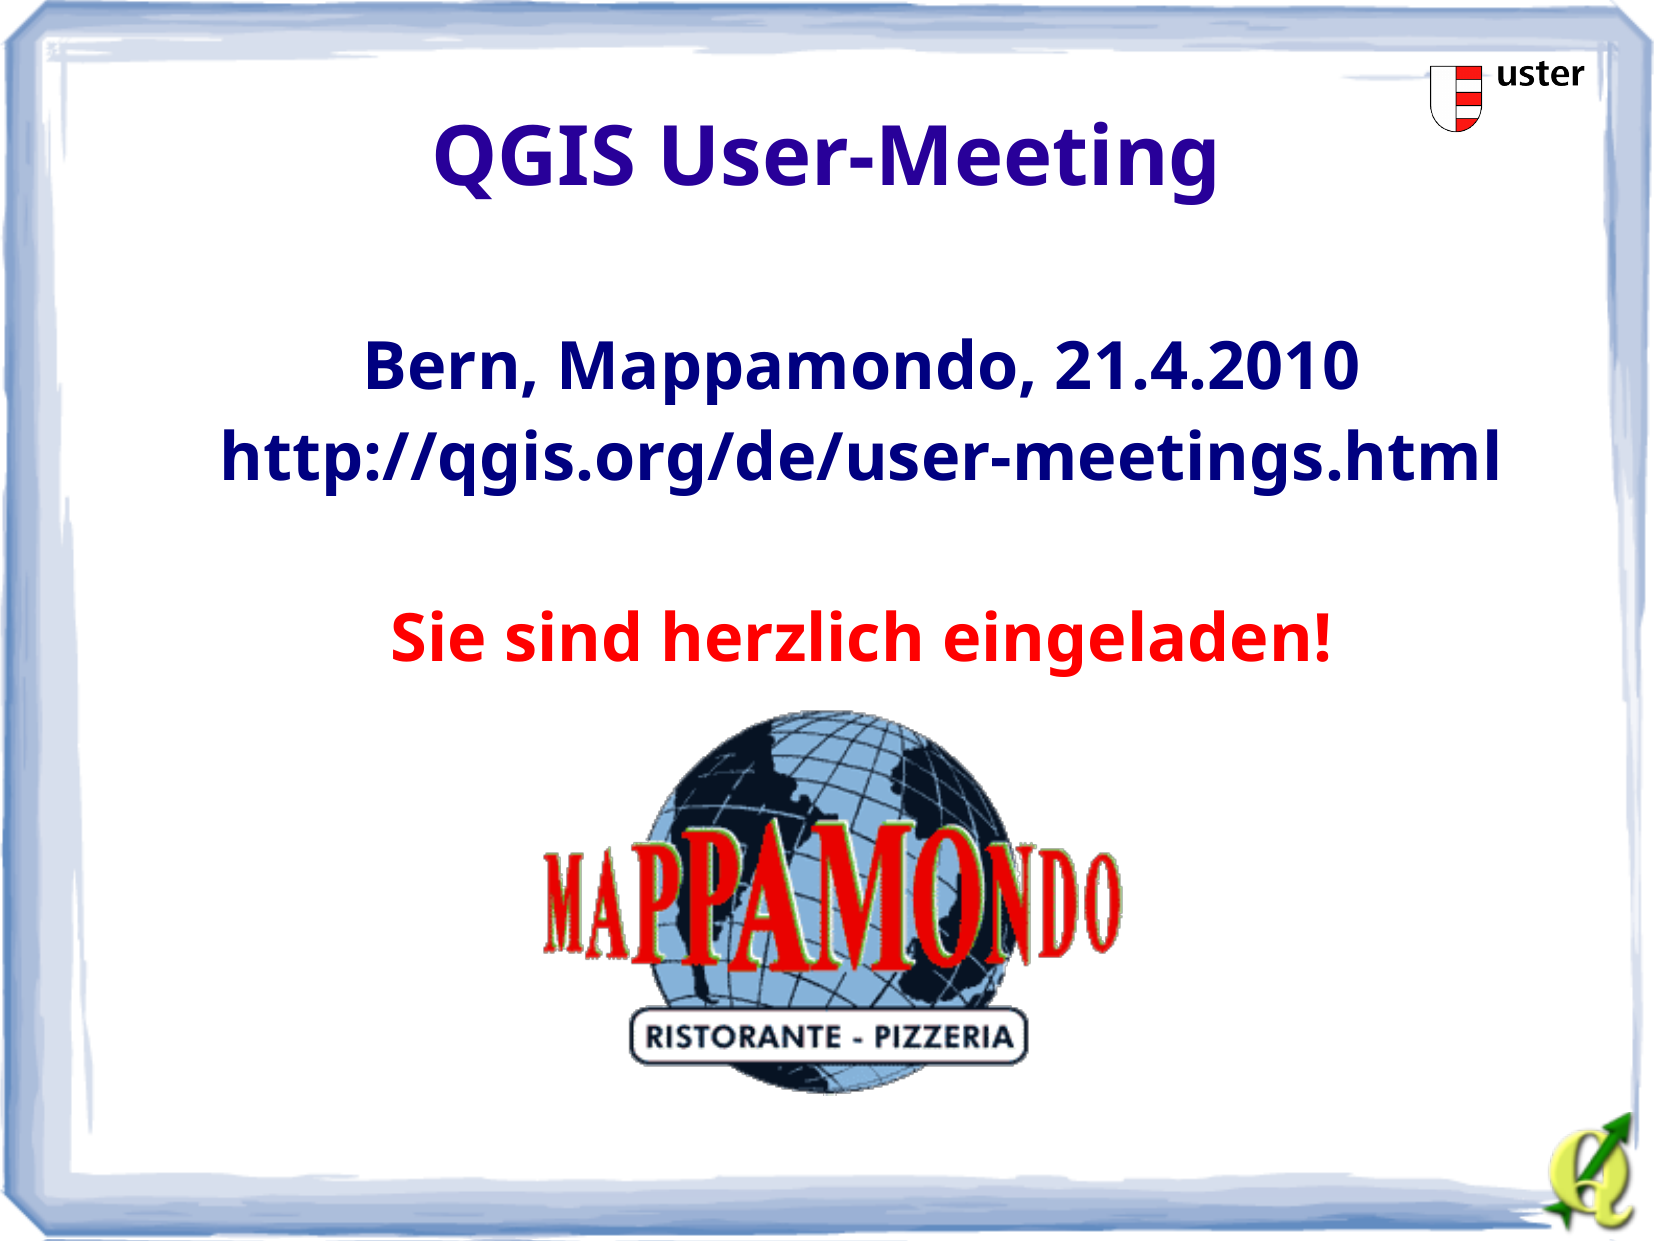

# QGIS User-Meeting
Bern, Mappamondo, 21.4.2010
http://qgis.org/de/user-meetings.html
Sie sind herzlich eingeladen!